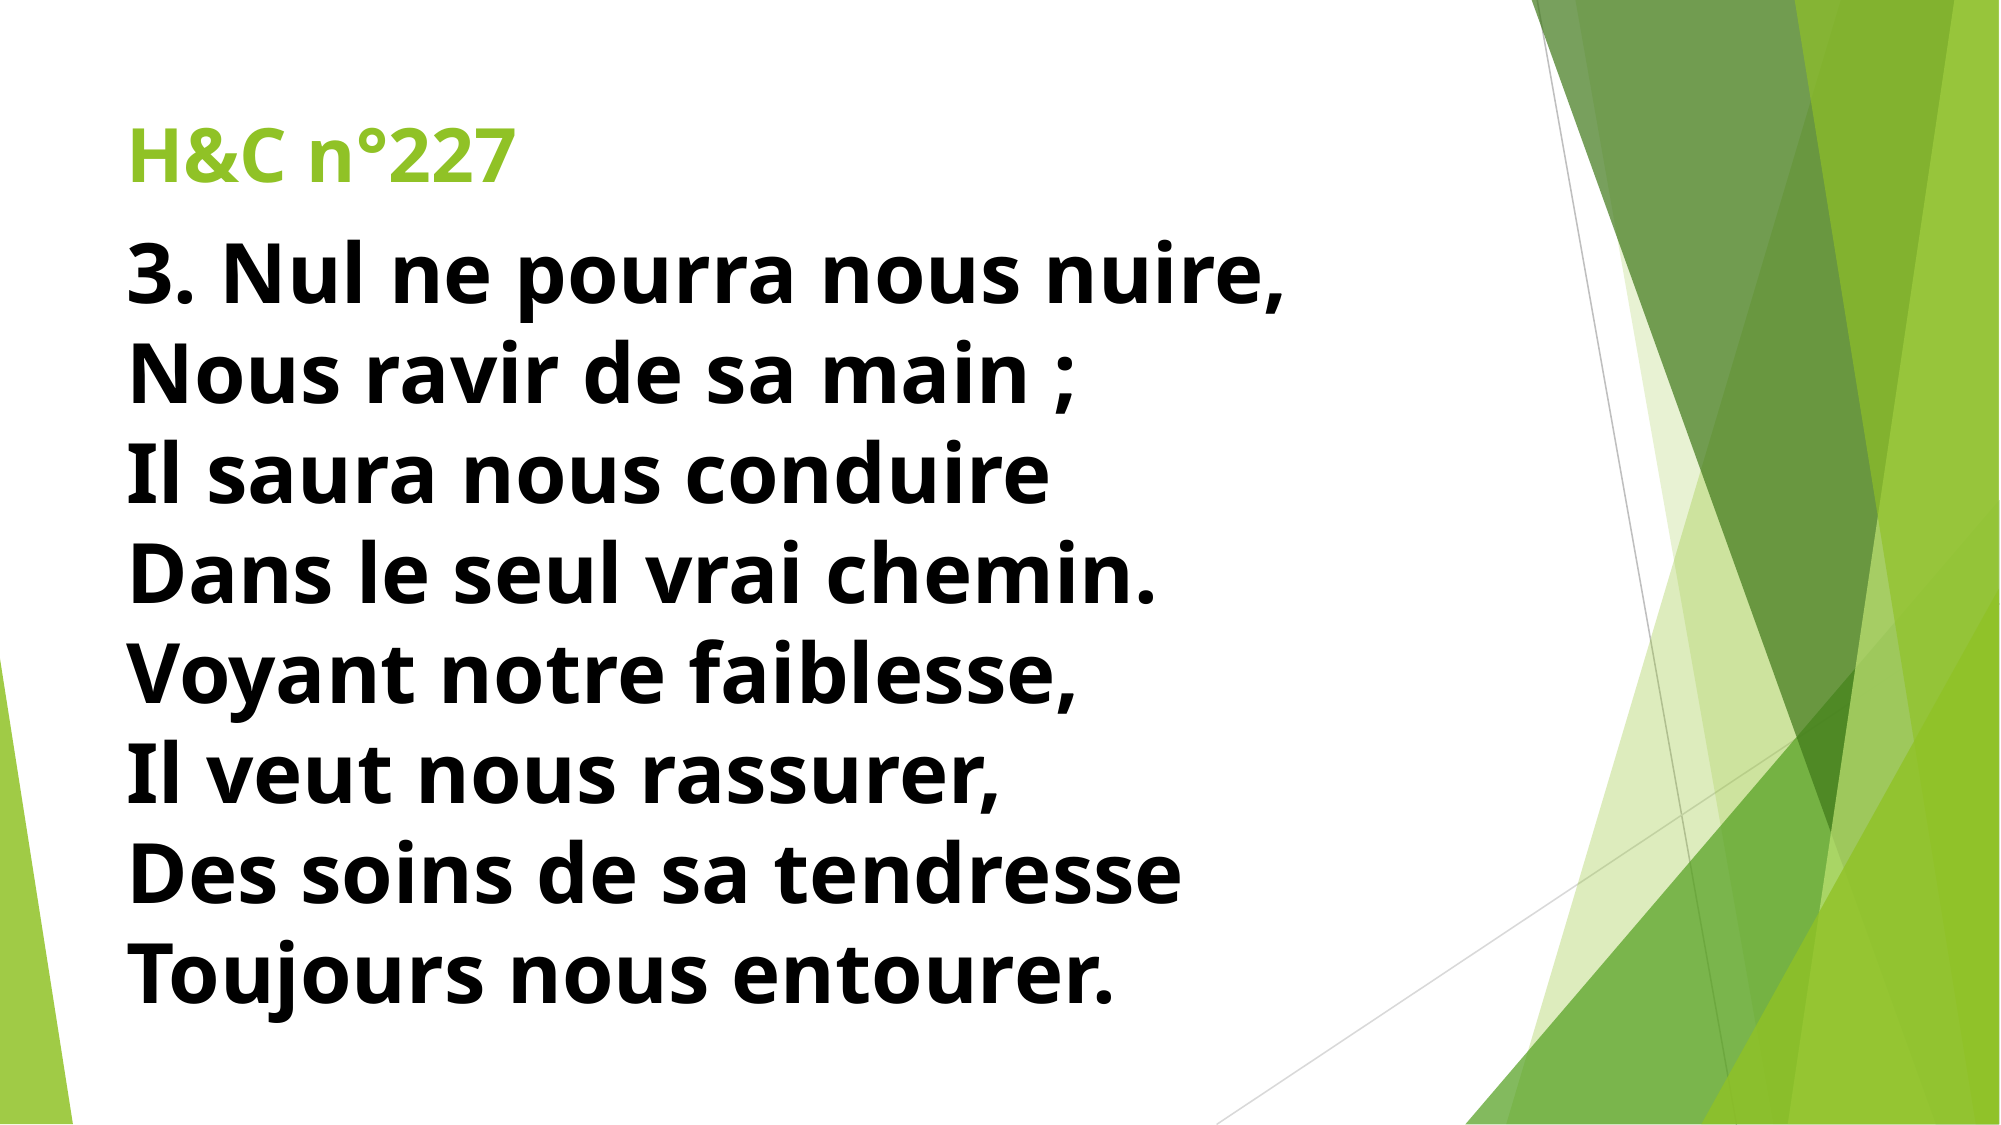

H&C n°227
3. Nul ne pourra nous nuire,
Nous ravir de sa main ;
Il saura nous conduire
Dans le seul vrai chemin.
Voyant notre faiblesse,
Il veut nous rassurer,
Des soins de sa tendresse
Toujours nous entourer.